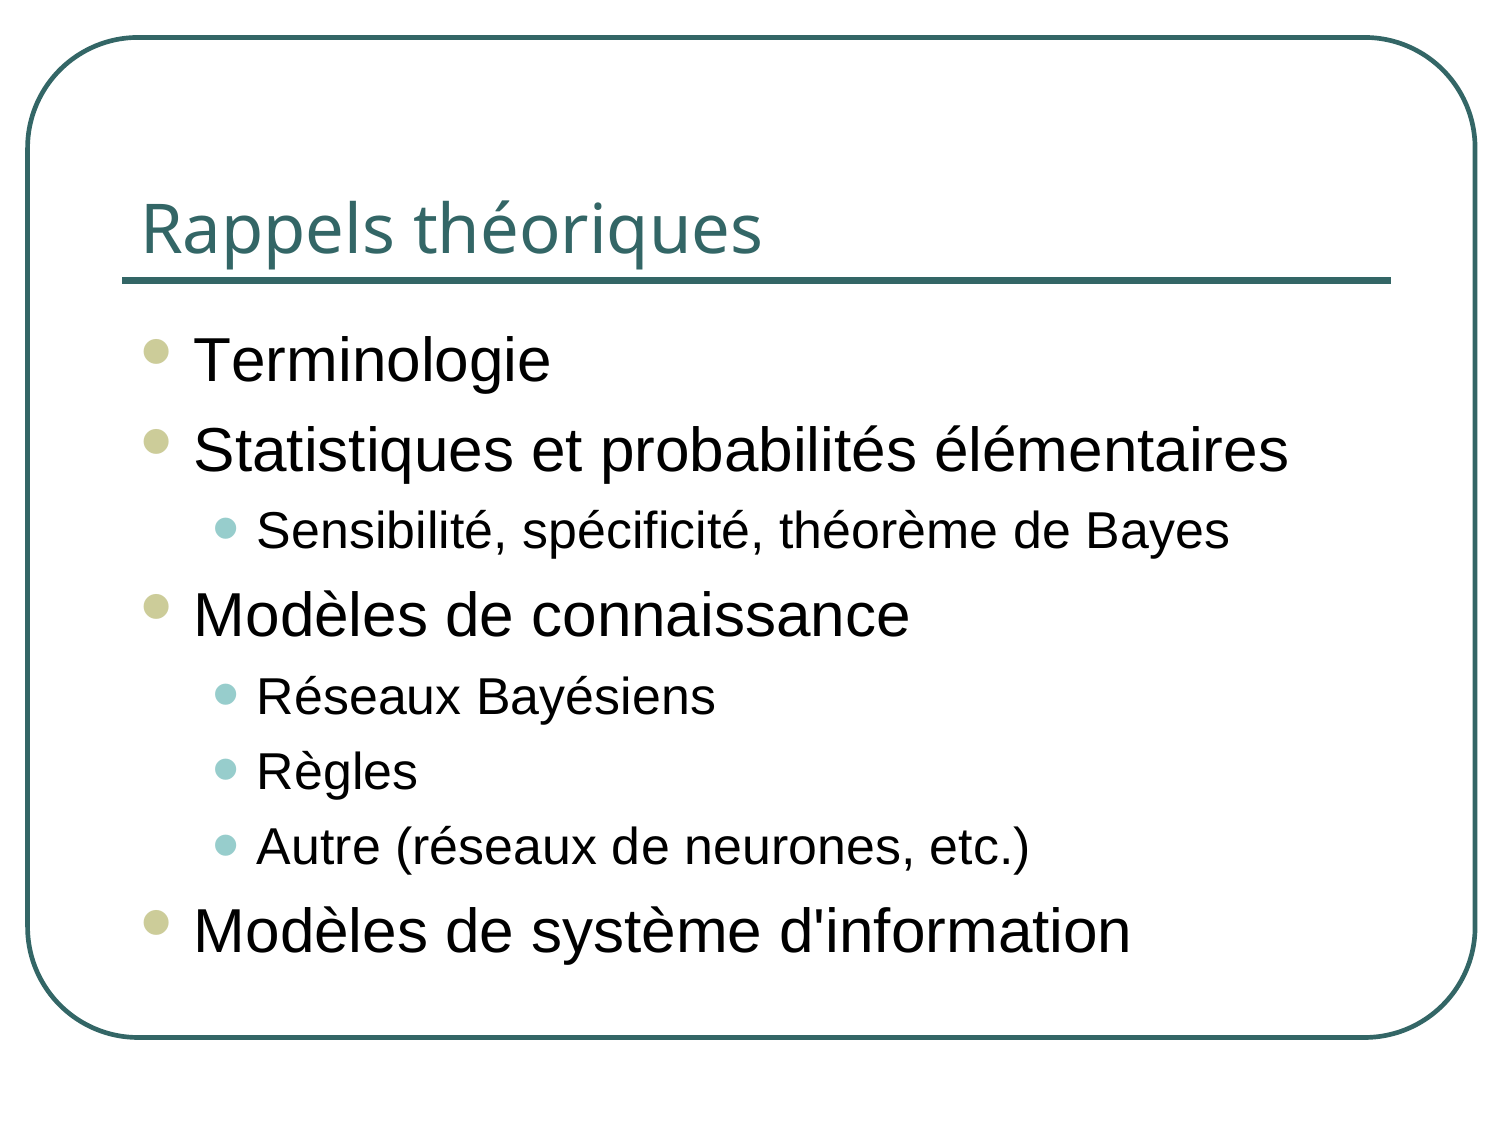

# Rappels théoriques
Terminologie
Statistiques et probabilités élémentaires
Sensibilité, spécificité, théorème de Bayes
Modèles de connaissance
Réseaux Bayésiens
Règles
Autre (réseaux de neurones, etc.)
Modèles de système d'information